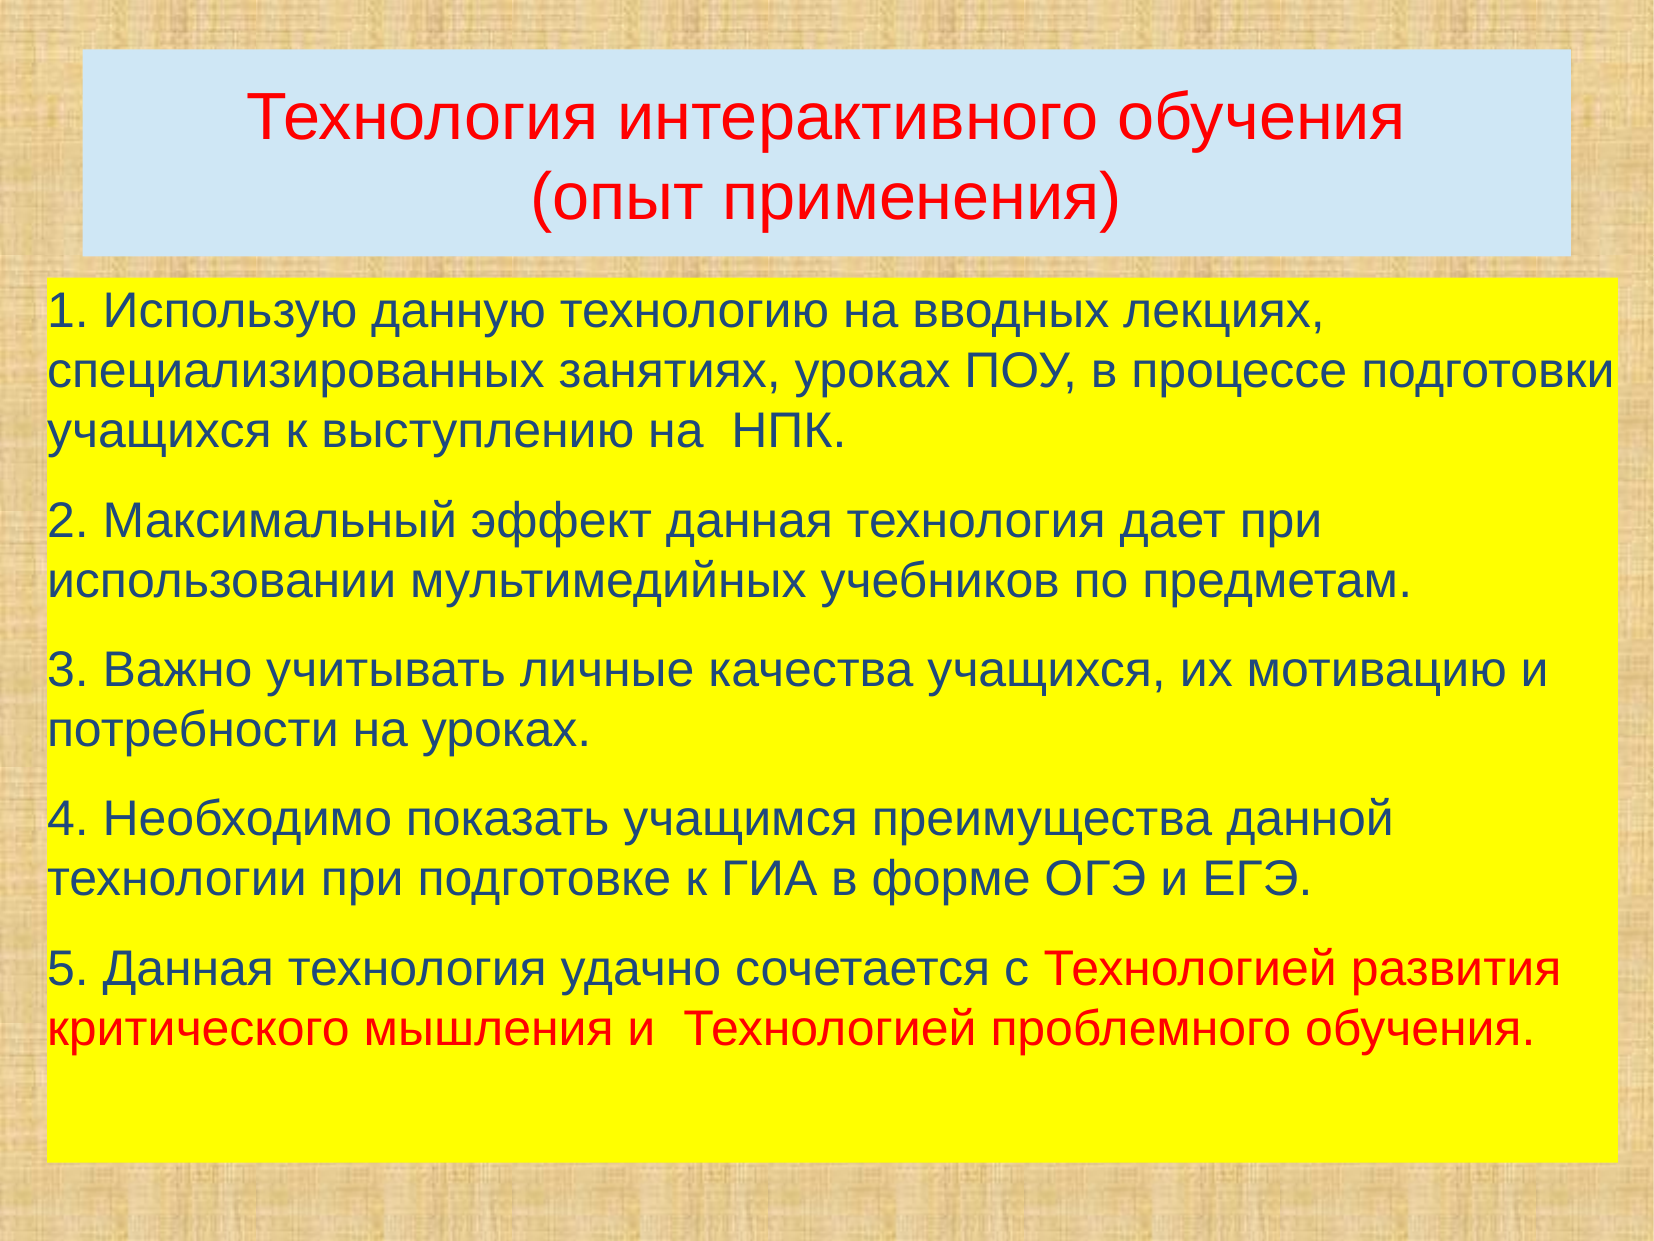

# Технология интерактивного обучения (опыт применения)
1. Использую данную технологию на вводных лекциях, специализированных занятиях, уроках ПОУ, в процессе подготовки учащихся к выступлению на НПК.
2. Максимальный эффект данная технология дает при использовании мультимедийных учебников по предметам.
3. Важно учитывать личные качества учащихся, их мотивацию и потребности на уроках.
4. Необходимо показать учащимся преимущества данной технологии при подготовке к ГИА в форме ОГЭ и ЕГЭ.
5. Данная технология удачно сочетается с Технологией развития критического мышления и Технологией проблемного обучения.